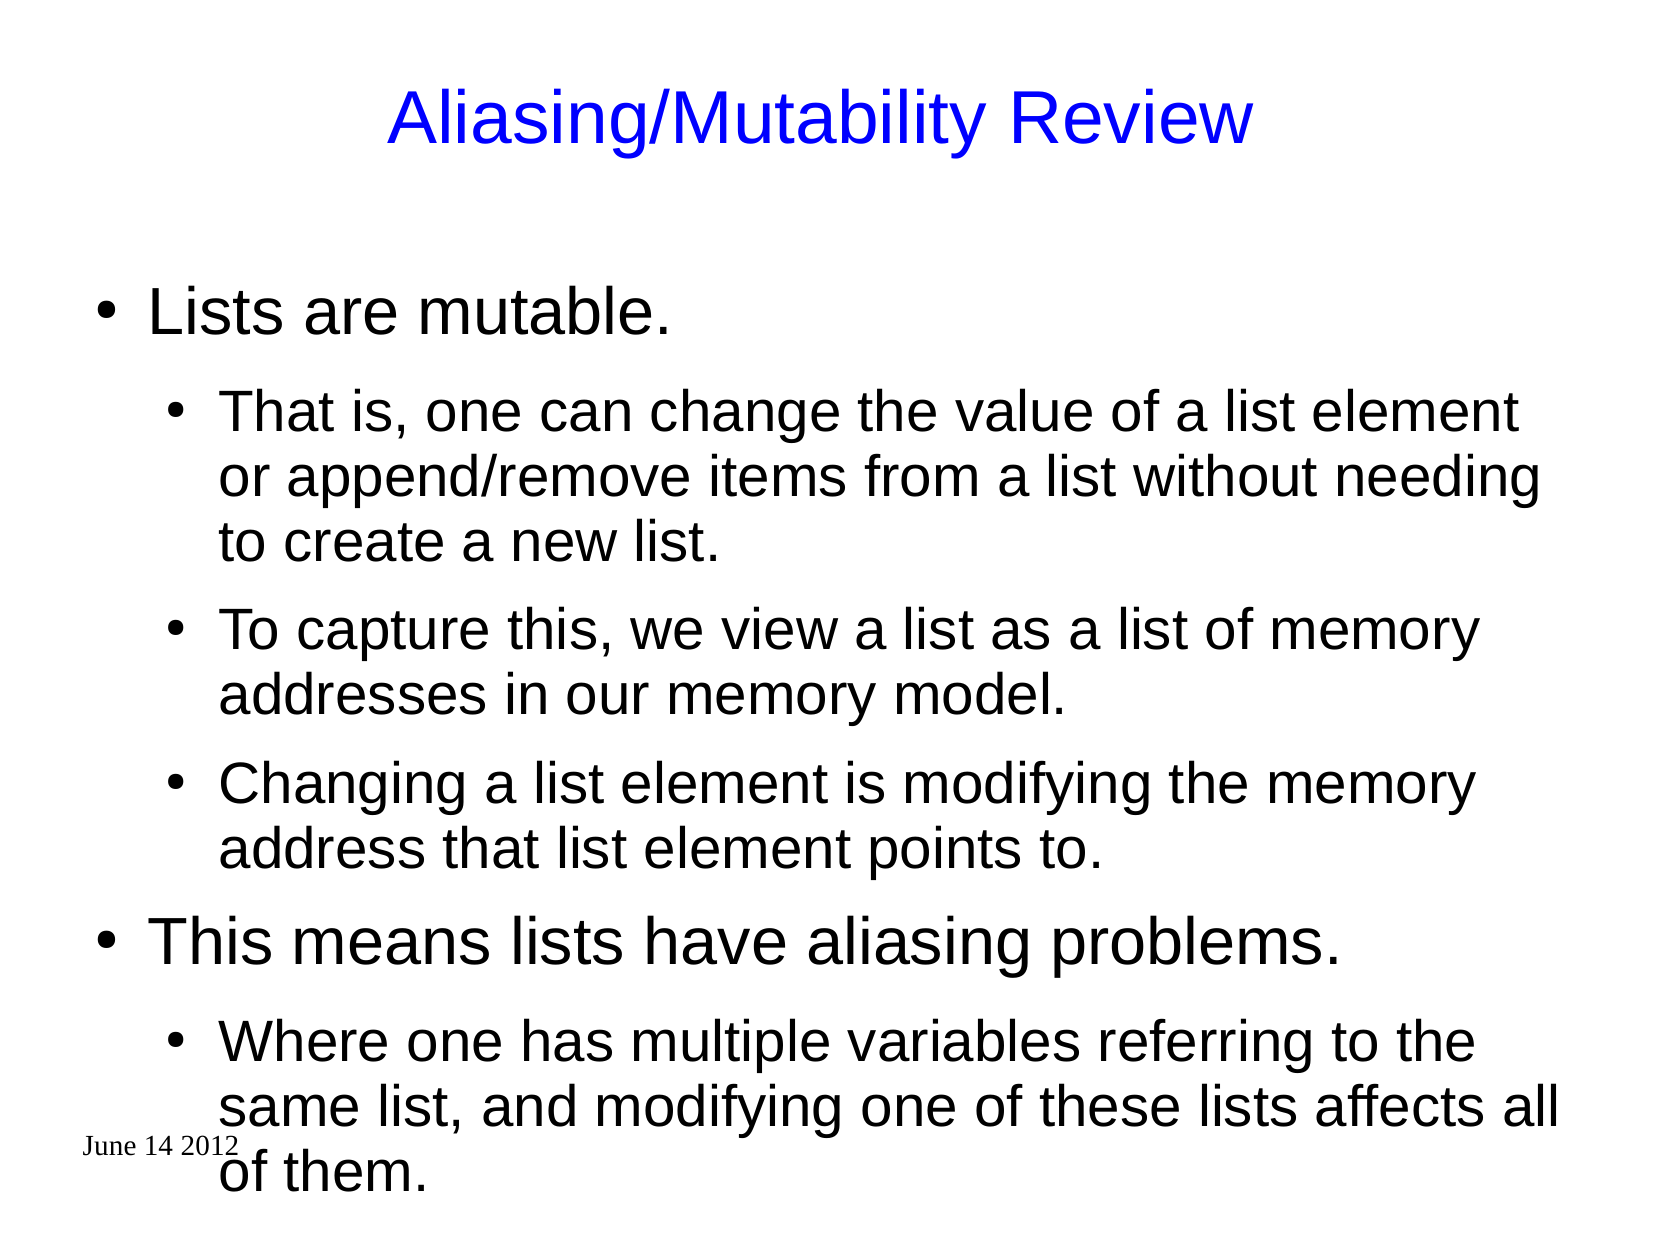

# Aliasing/Mutability Review
Lists are mutable.
That is, one can change the value of a list element or append/remove items from a list without needing to create a new list.
To capture this, we view a list as a list of memory addresses in our memory model.
Changing a list element is modifying the memory address that list element points to.
This means lists have aliasing problems.
Where one has multiple variables referring to the same list, and modifying one of these lists affects all of them.
June 14 2012